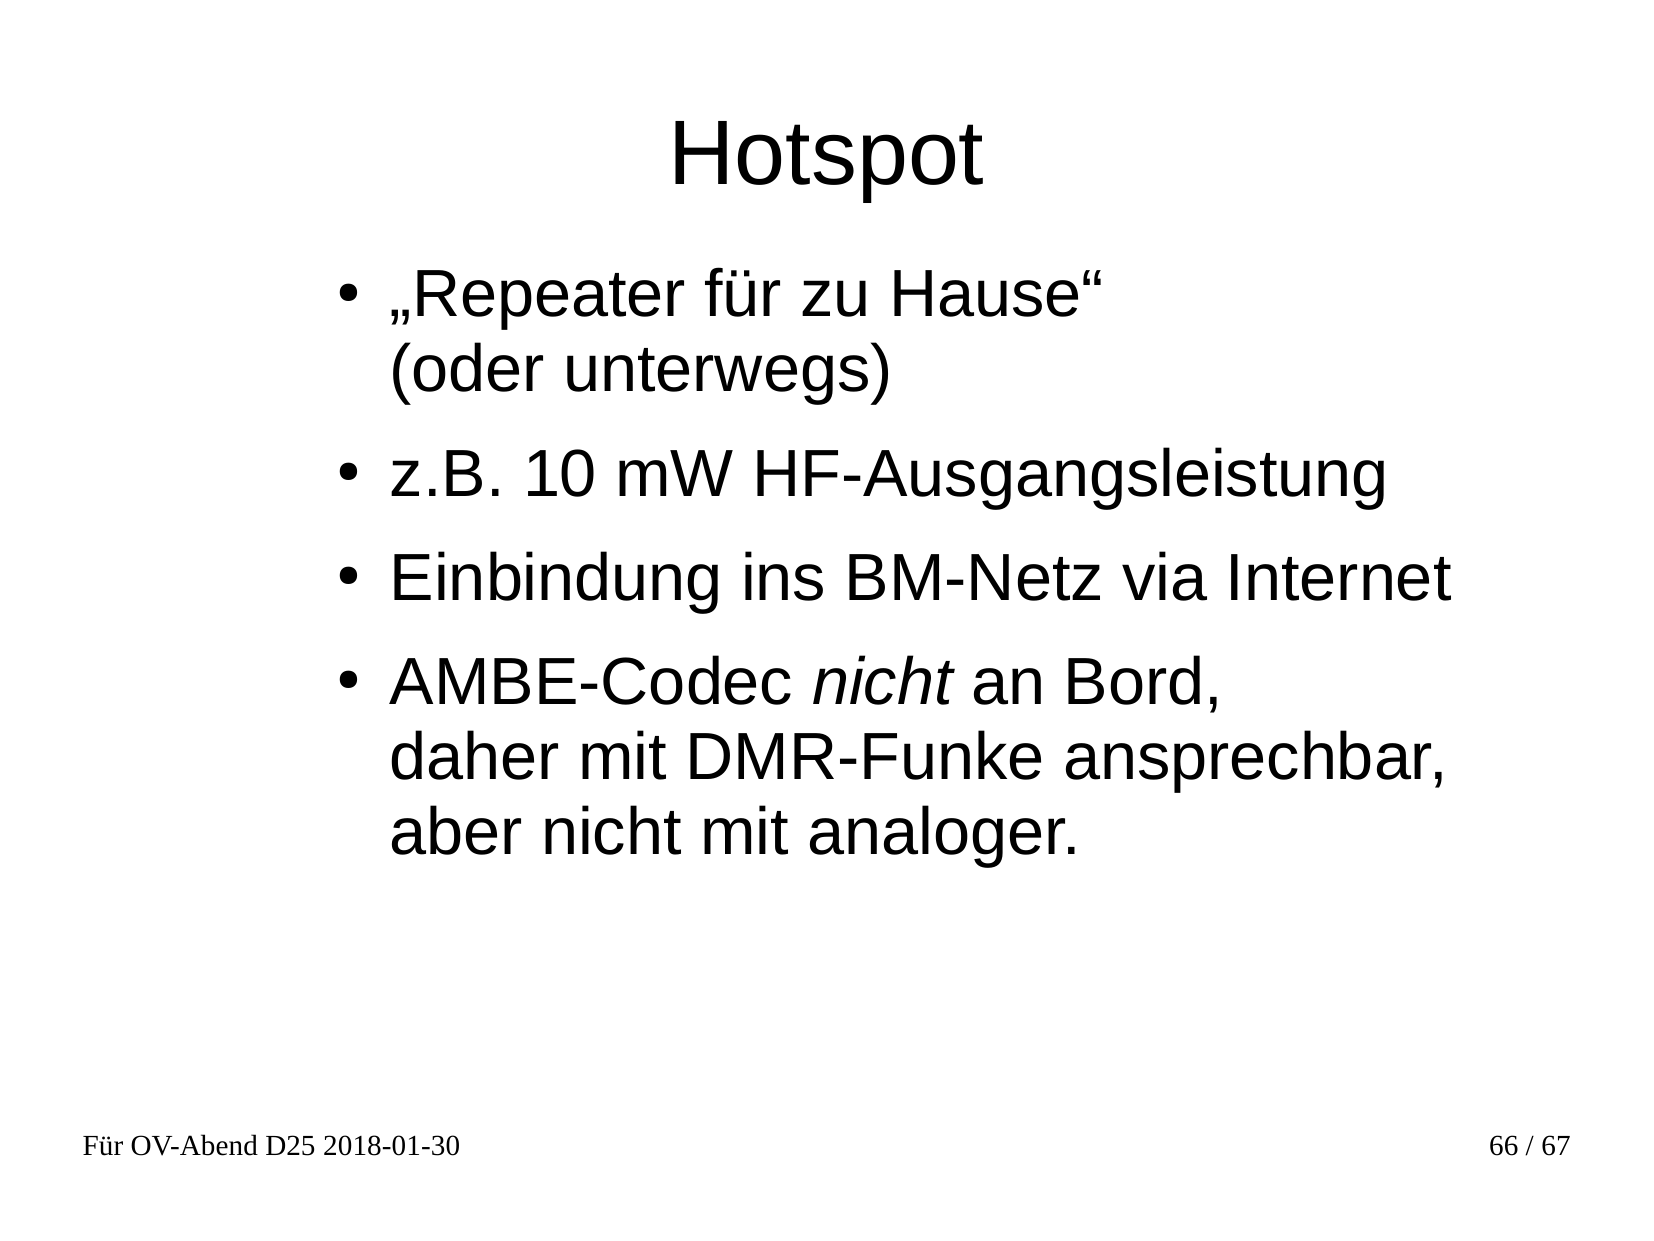

# Hotspot
„Repeater für zu Hause“
(oder unterwegs)
z.B. 10 mW HF-Ausgangsleistung
Einbindung ins BM-Netz via Internet
AMBE-Codec nicht an Bord,
daher mit DMR-Funke ansprechbar,
aber nicht mit analoger.
66